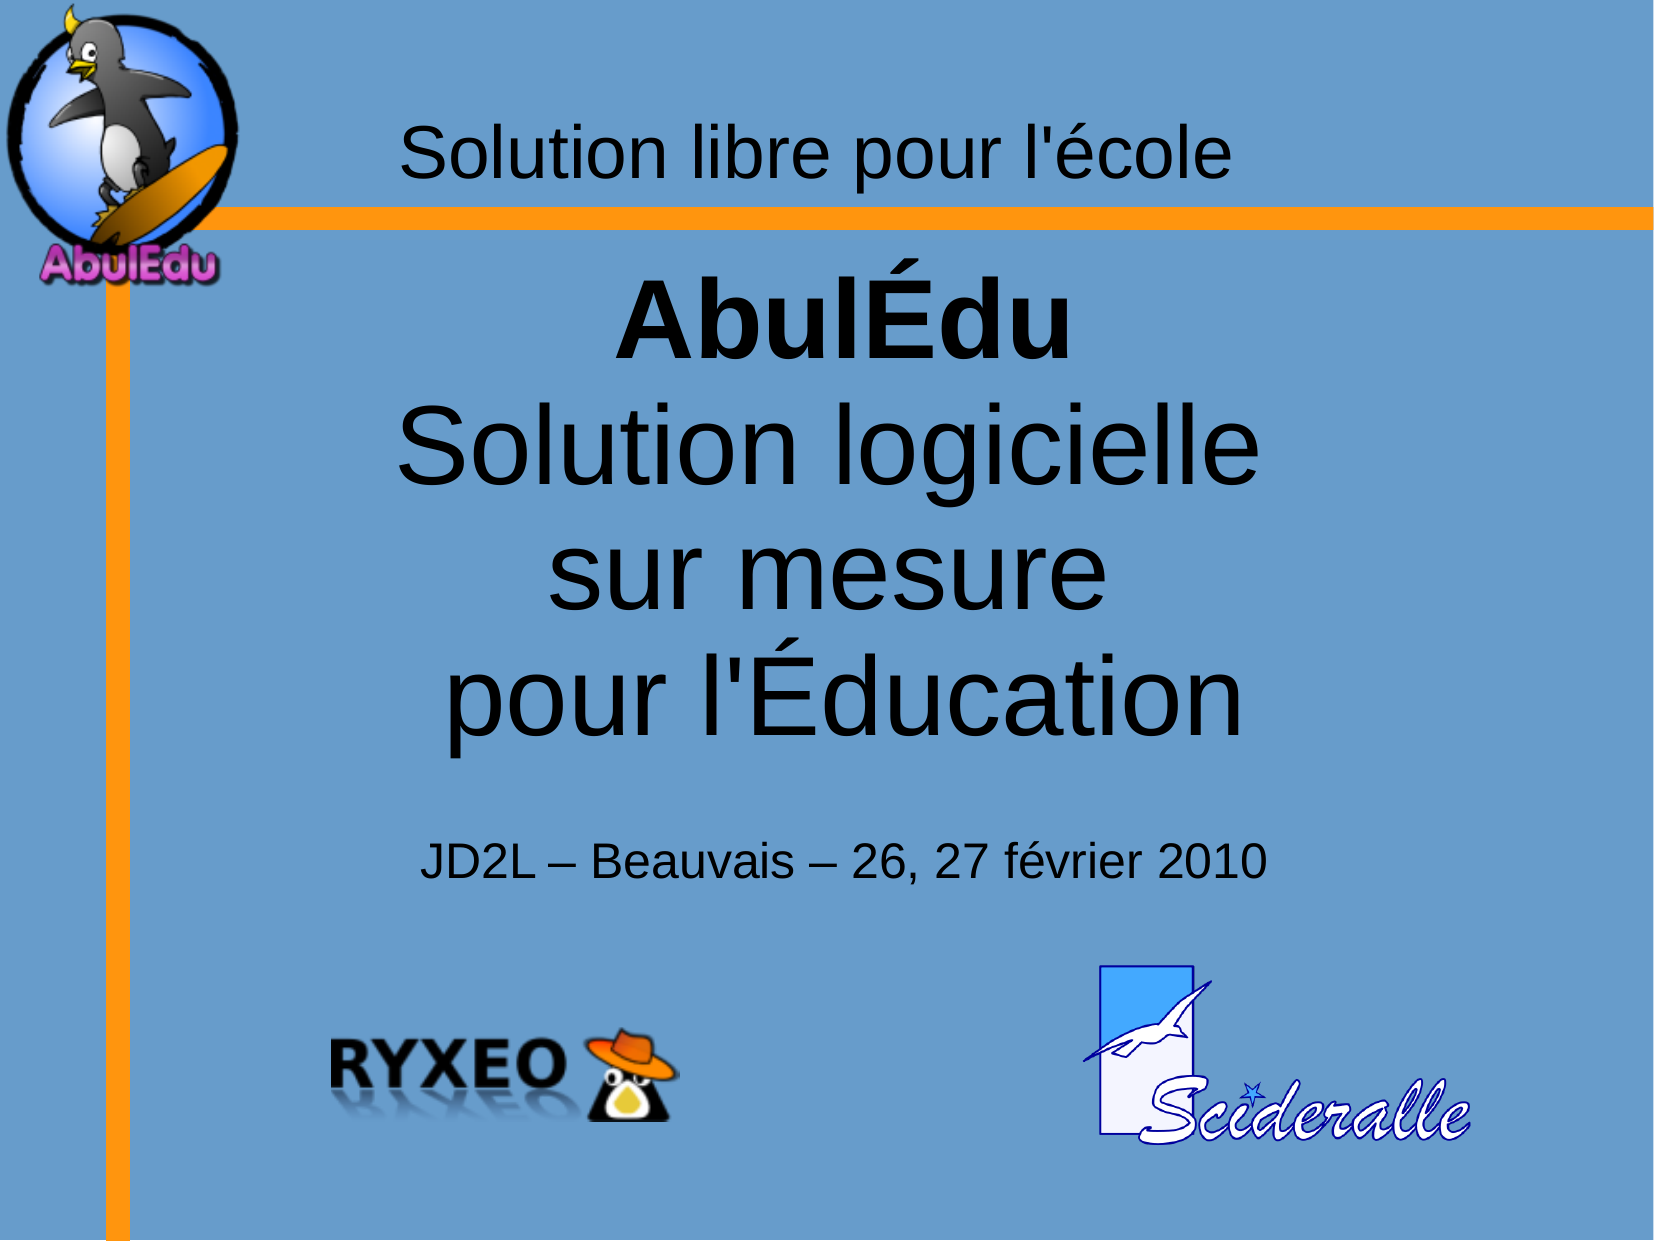

# Solution libre pour l'école
AbulÉdu
Solution logicielle
sur mesure
pour l'Éducation
JD2L – Beauvais – 26, 27 février 2010